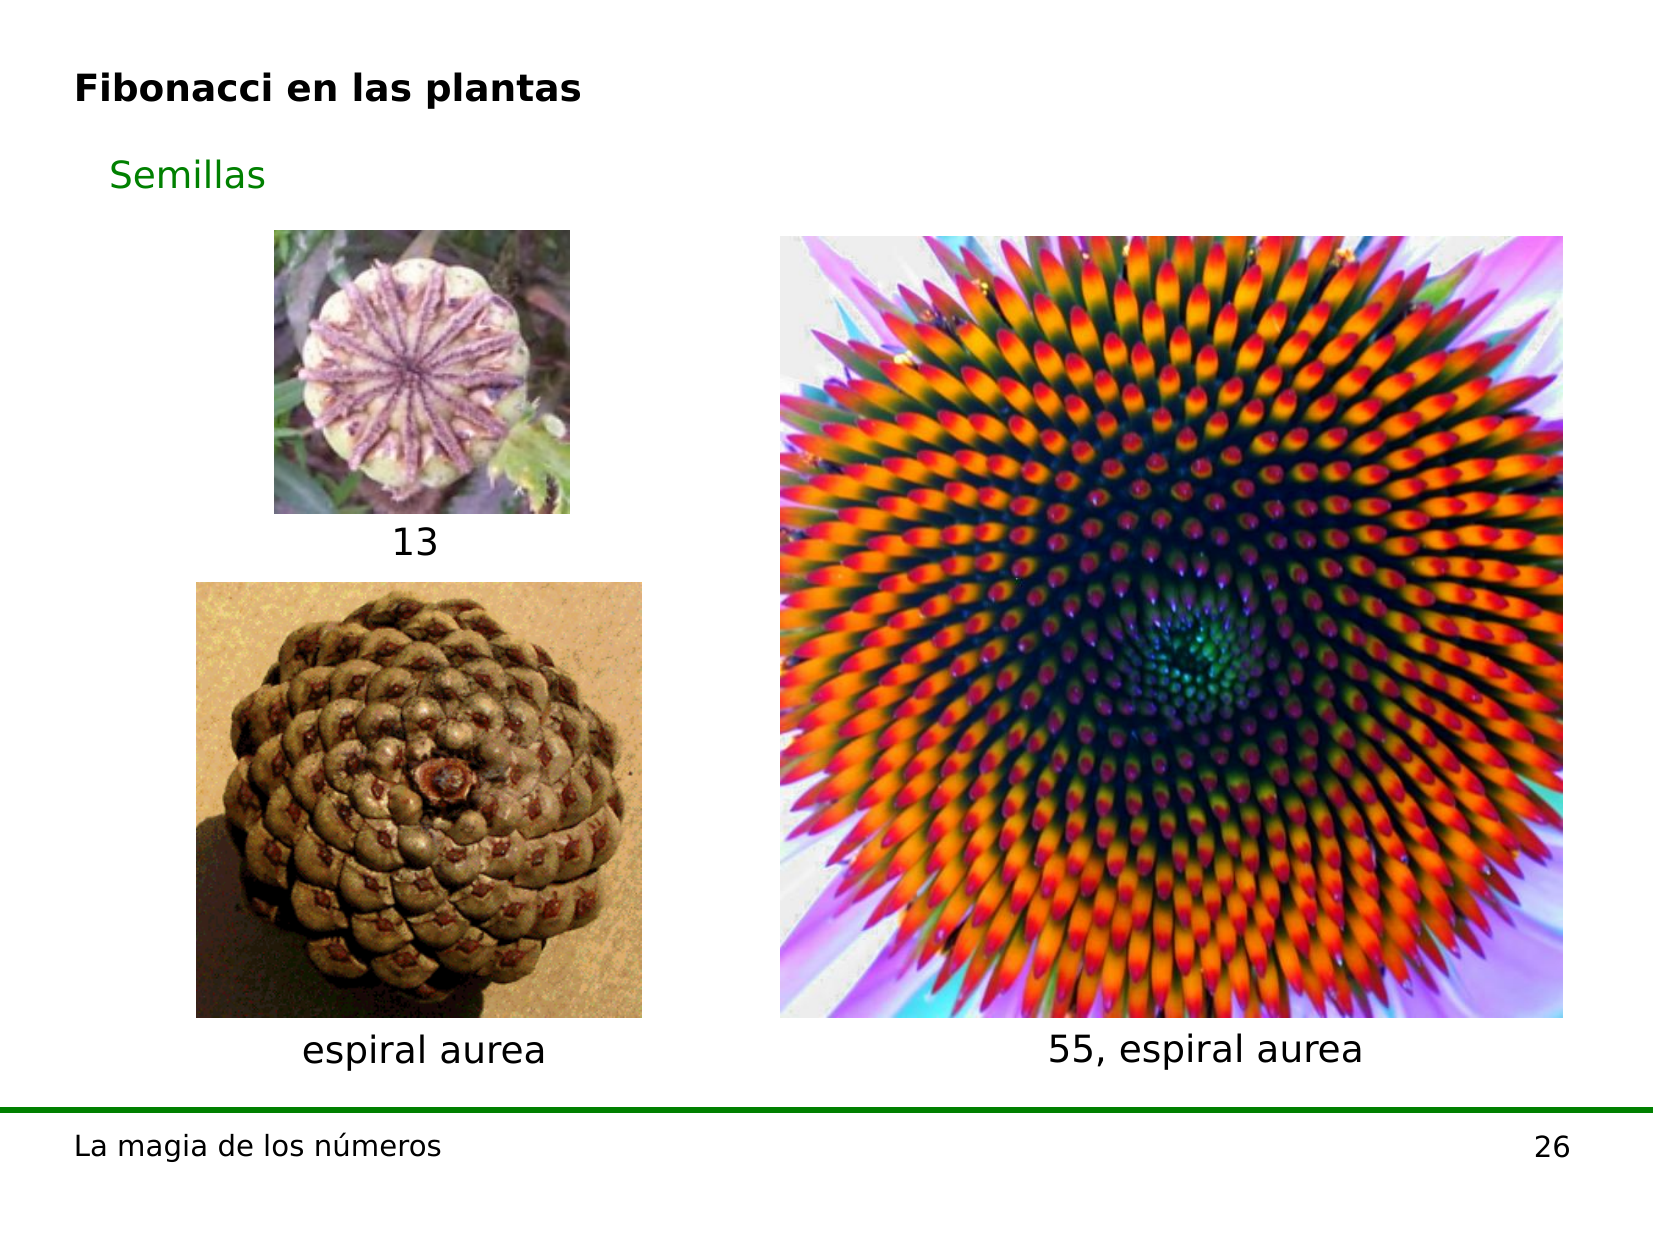

Fibonacci en las plantas
Semillas
13
55, espiral aurea
espiral aurea
La magia de los números
26